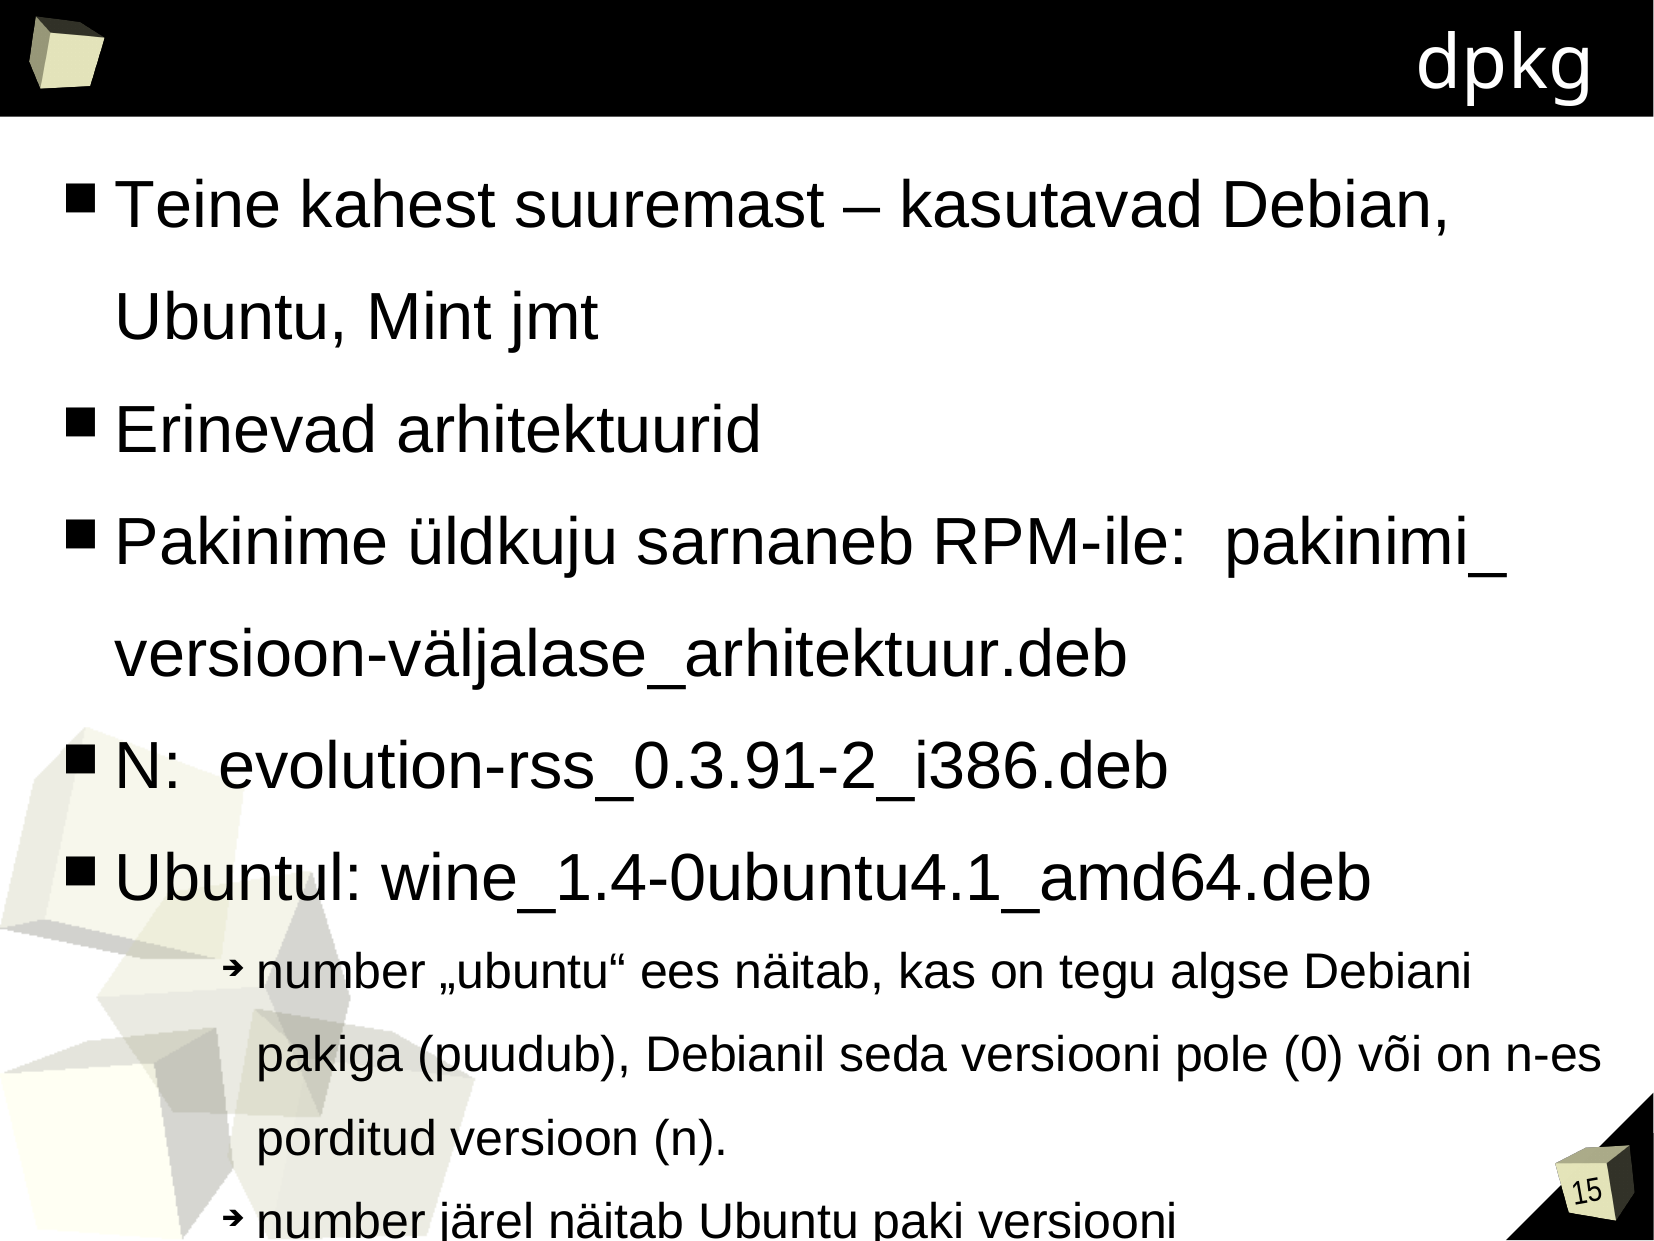

# dpkg
Teine kahest suuremast – kasutavad Debian, Ubuntu, Mint jmt
Erinevad arhitektuurid
Pakinime üldkuju sarnaneb RPM-ile: pakinimi_	versioon-väljalase_arhitektuur.deb
N: evolution-rss_0.3.91-2_i386.deb
Ubuntul: wine_1.4-0ubuntu4.1_amd64.deb
number „ubuntu“ ees näitab, kas on tegu algse Debiani pakiga (puudub), Debianil seda versiooni pole (0) või on n-es porditud versioon (n).
number järel näitab Ubuntu paki versiooni